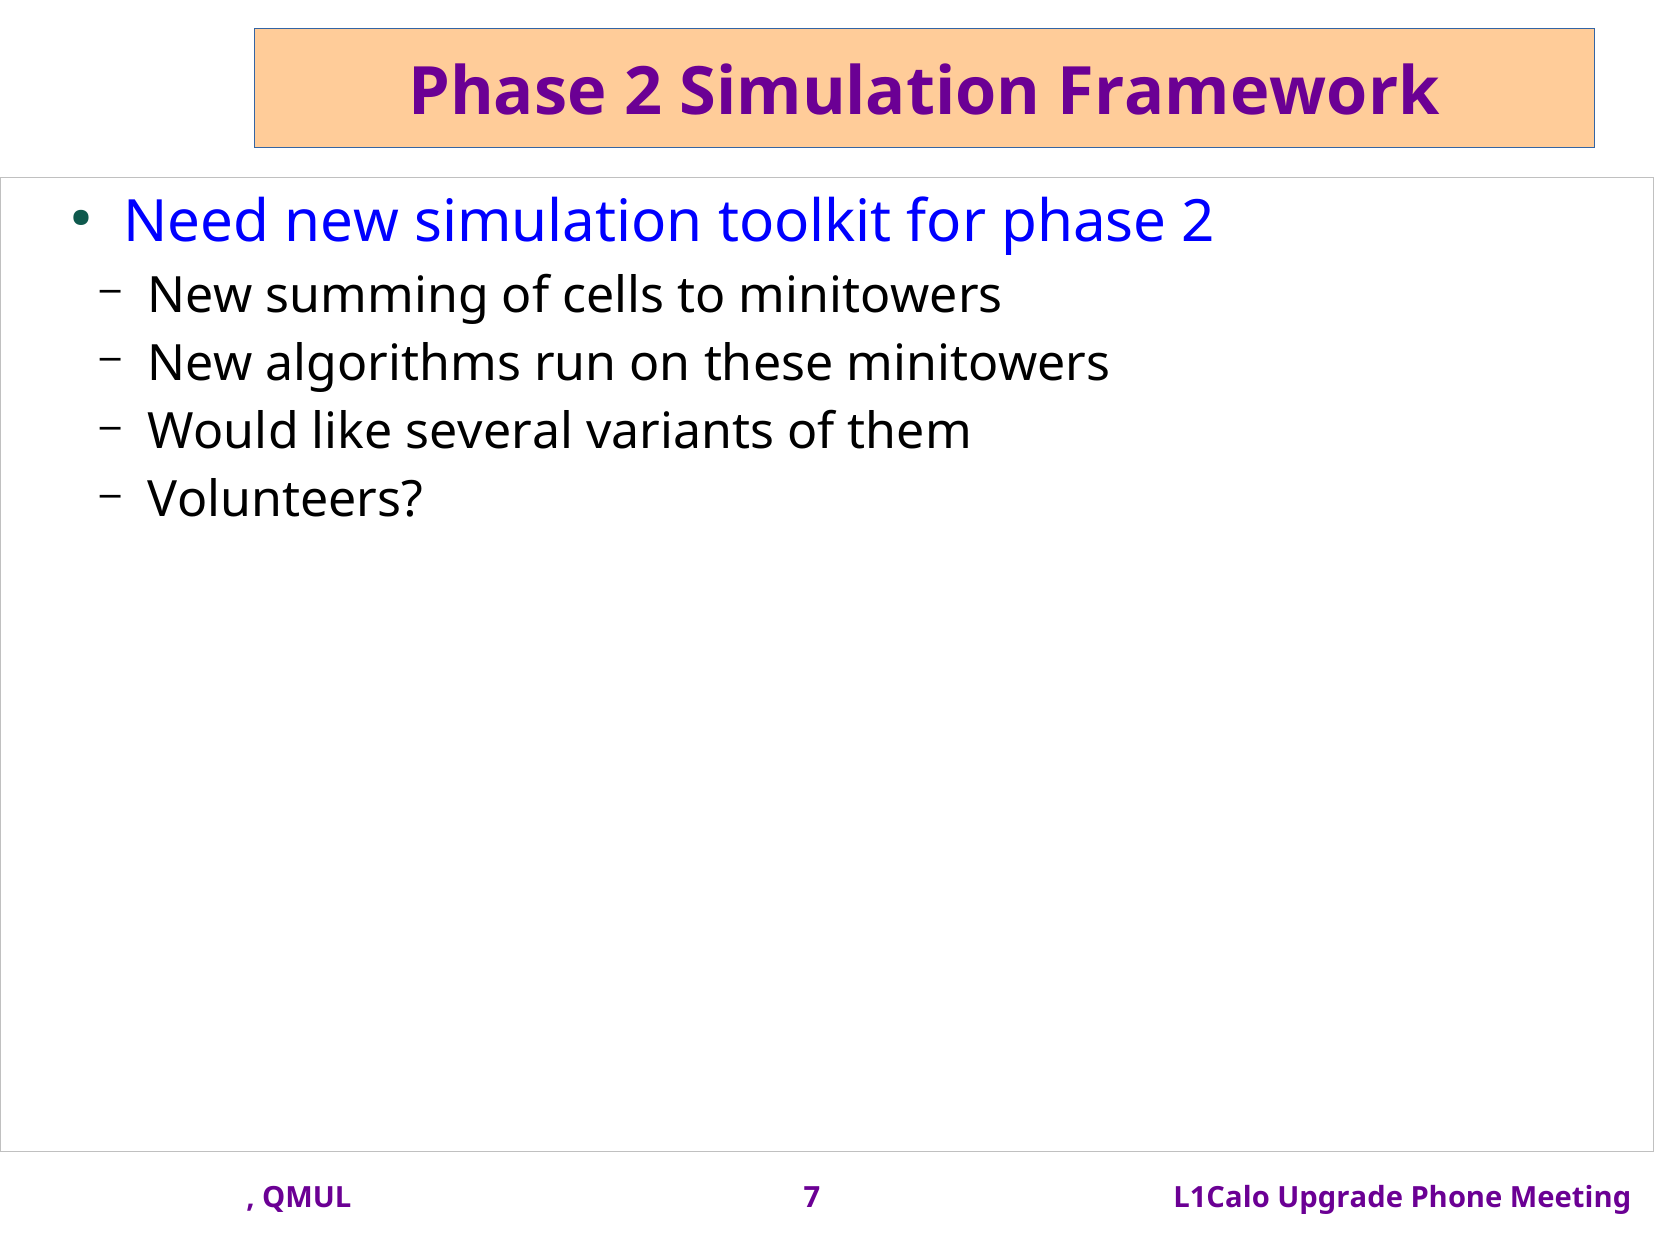

# Phase 2 Simulation Framework
Need new simulation toolkit for phase 2
New summing of cells to minitowers
New algorithms run on these minitowers
Would like several variants of them
Volunteers?